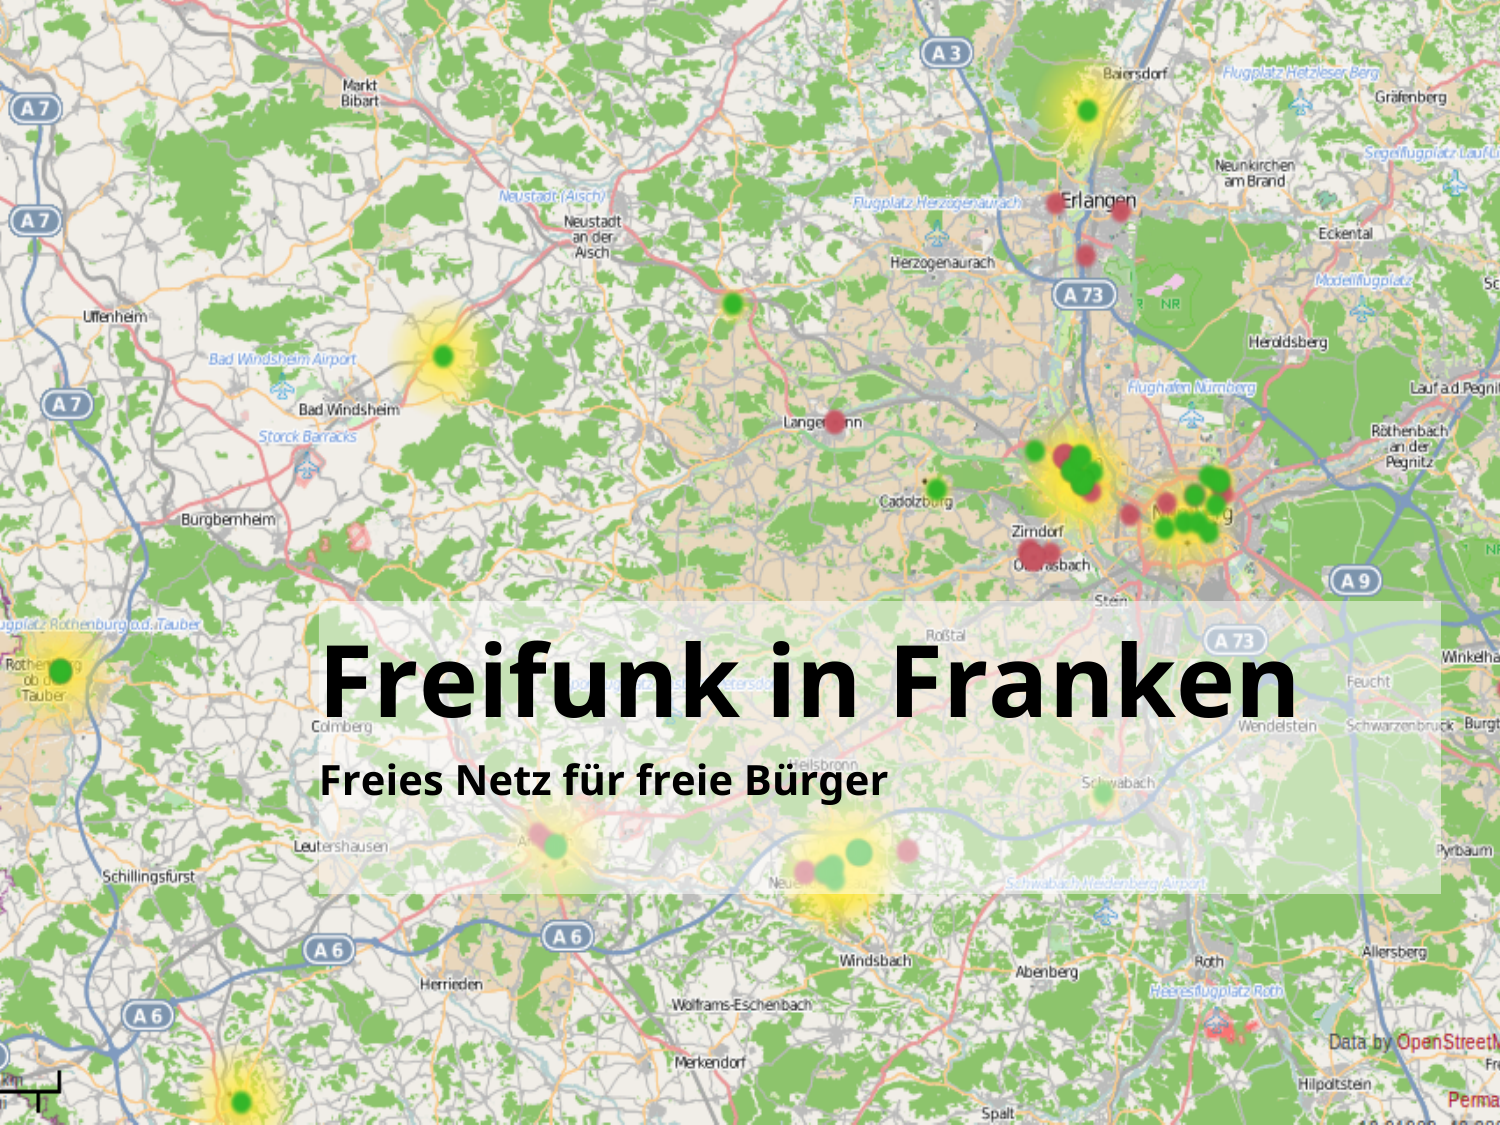

Freifunk in Franken
Freies Netz für freie Bürger